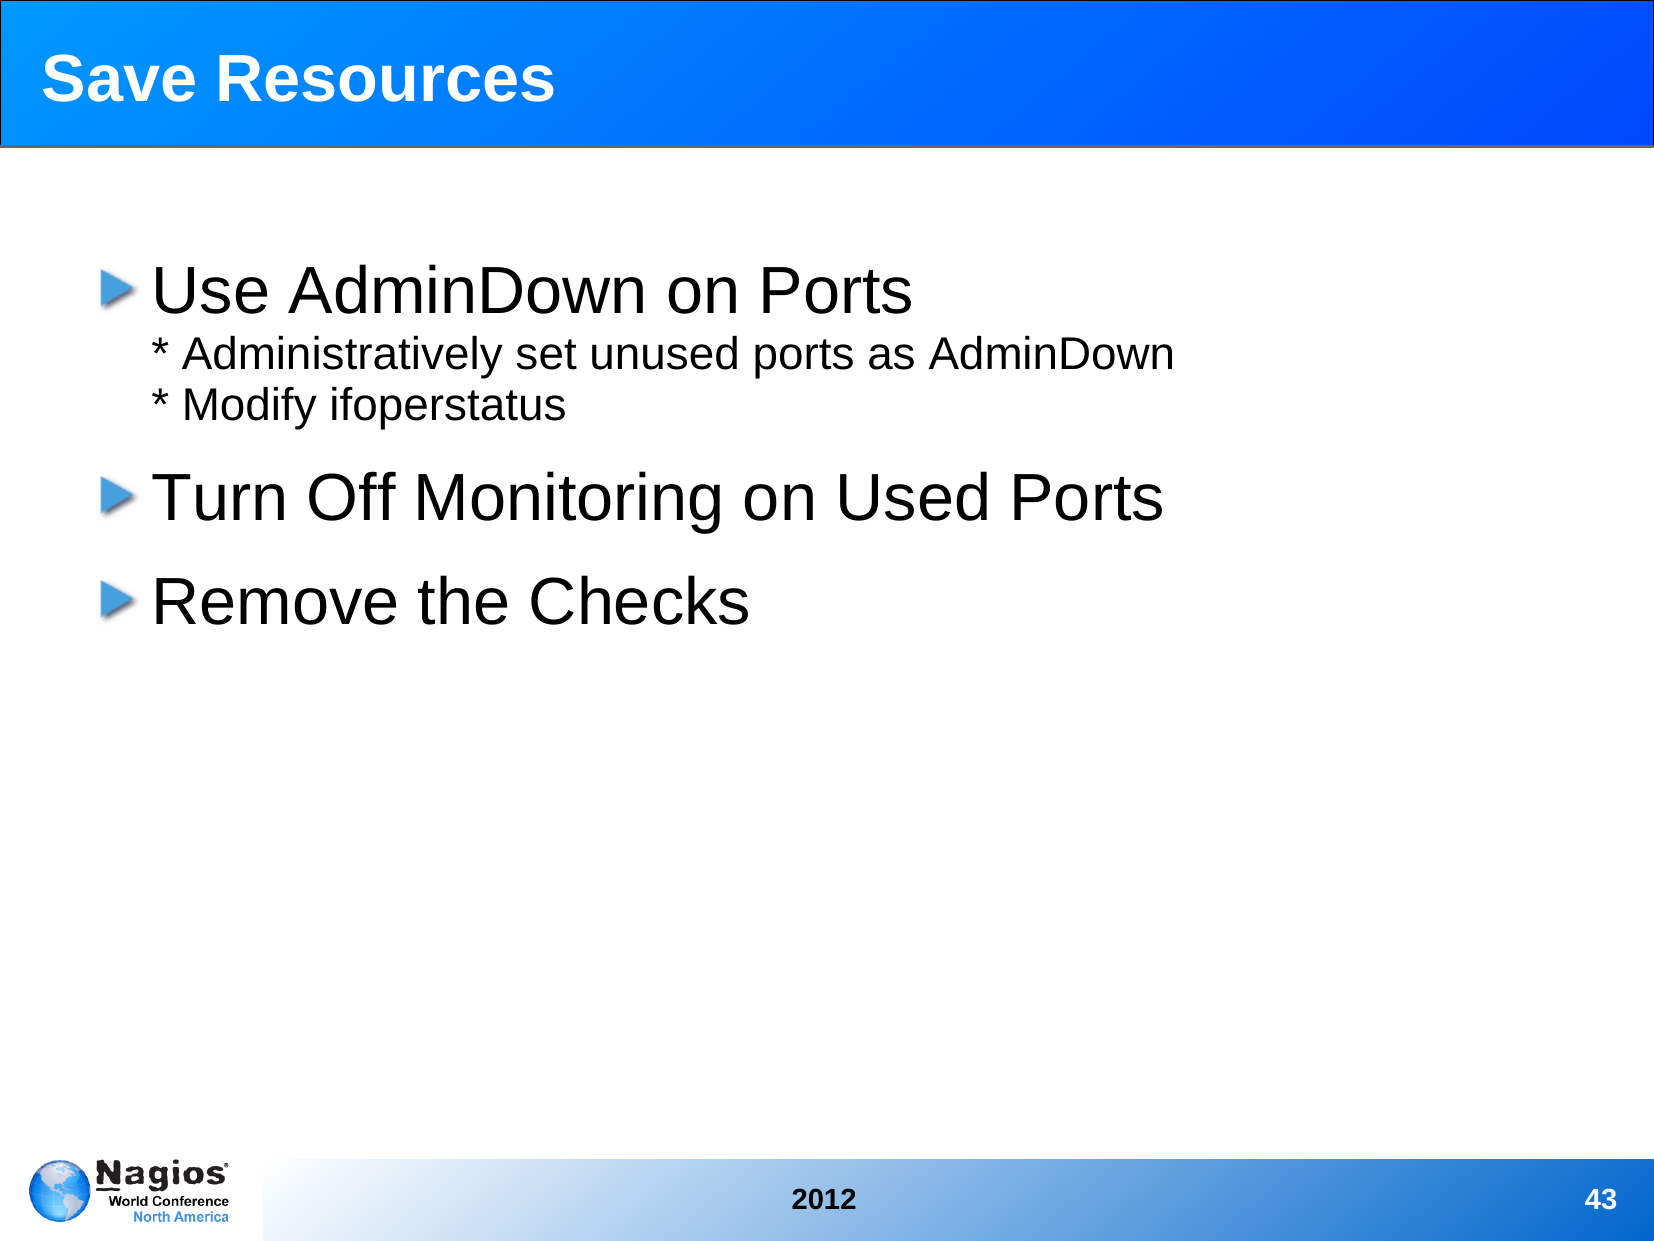

# Save Resources
Use AdminDown on Ports
* Administratively set unused ports as AdminDown
* Modify ifoperstatus
Turn Off Monitoring on Used Ports
Remove the Checks
2011
43